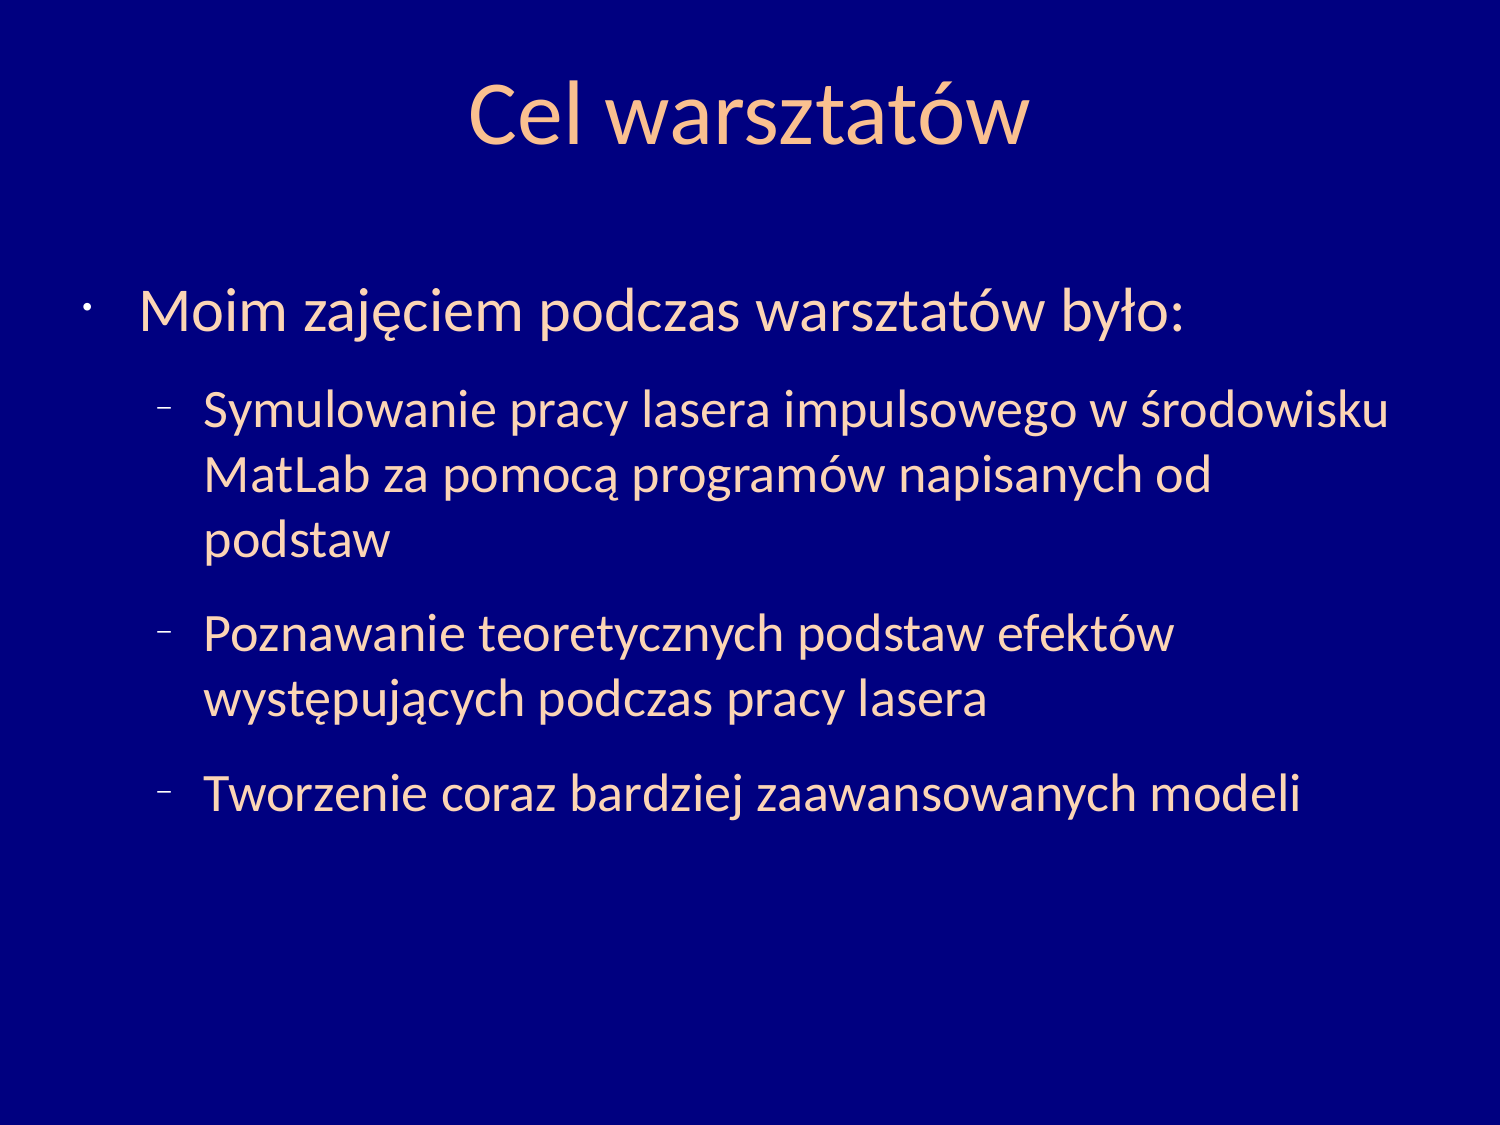

# Cel warsztatów
Moim zajęciem podczas warsztatów było:
Symulowanie pracy lasera impulsowego w środowisku MatLab za pomocą programów napisanych od podstaw
Poznawanie teoretycznych podstaw efektów występujących podczas pracy lasera
Tworzenie coraz bardziej zaawansowanych modeli